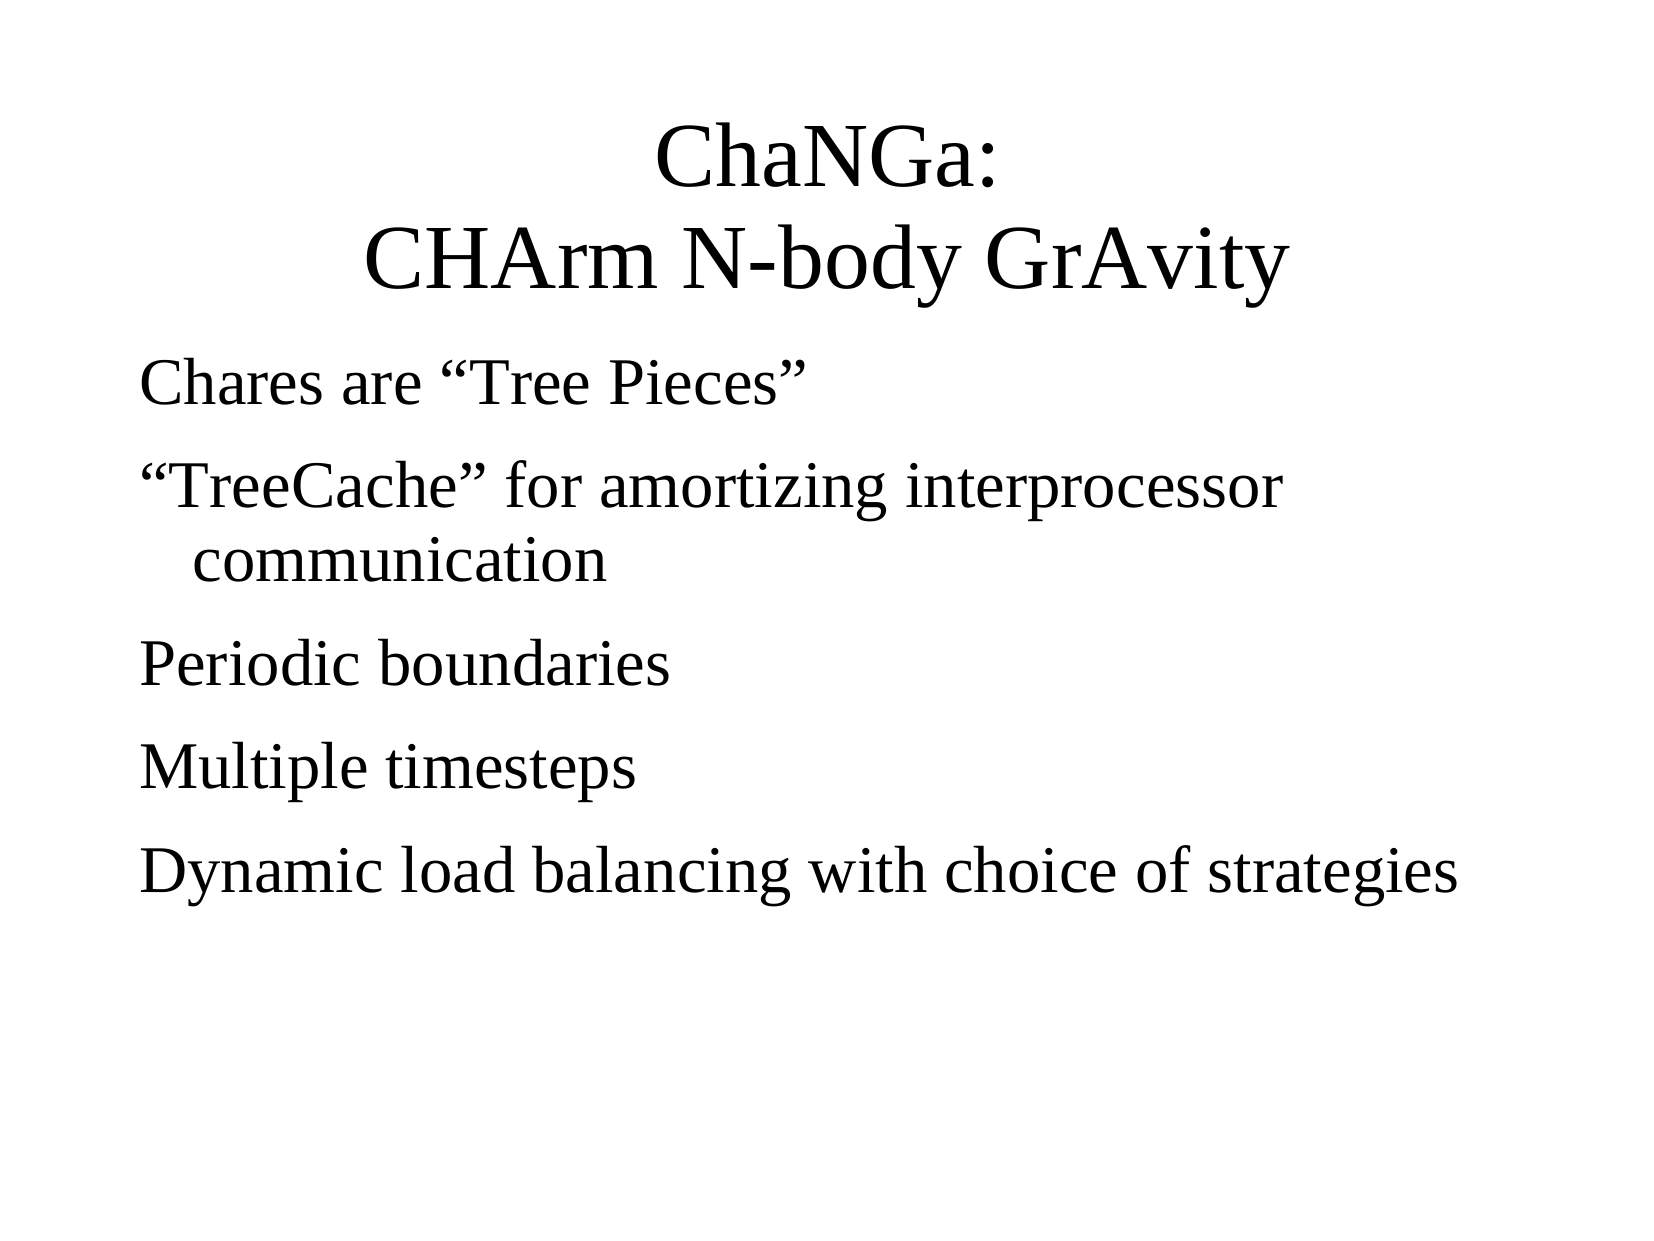

# ChaNGa: CHArm N-body GrAvity
Chares are “Tree Pieces”
“TreeCache” for amortizing interprocessor communication
Periodic boundaries
Multiple timesteps
Dynamic load balancing with choice of strategies